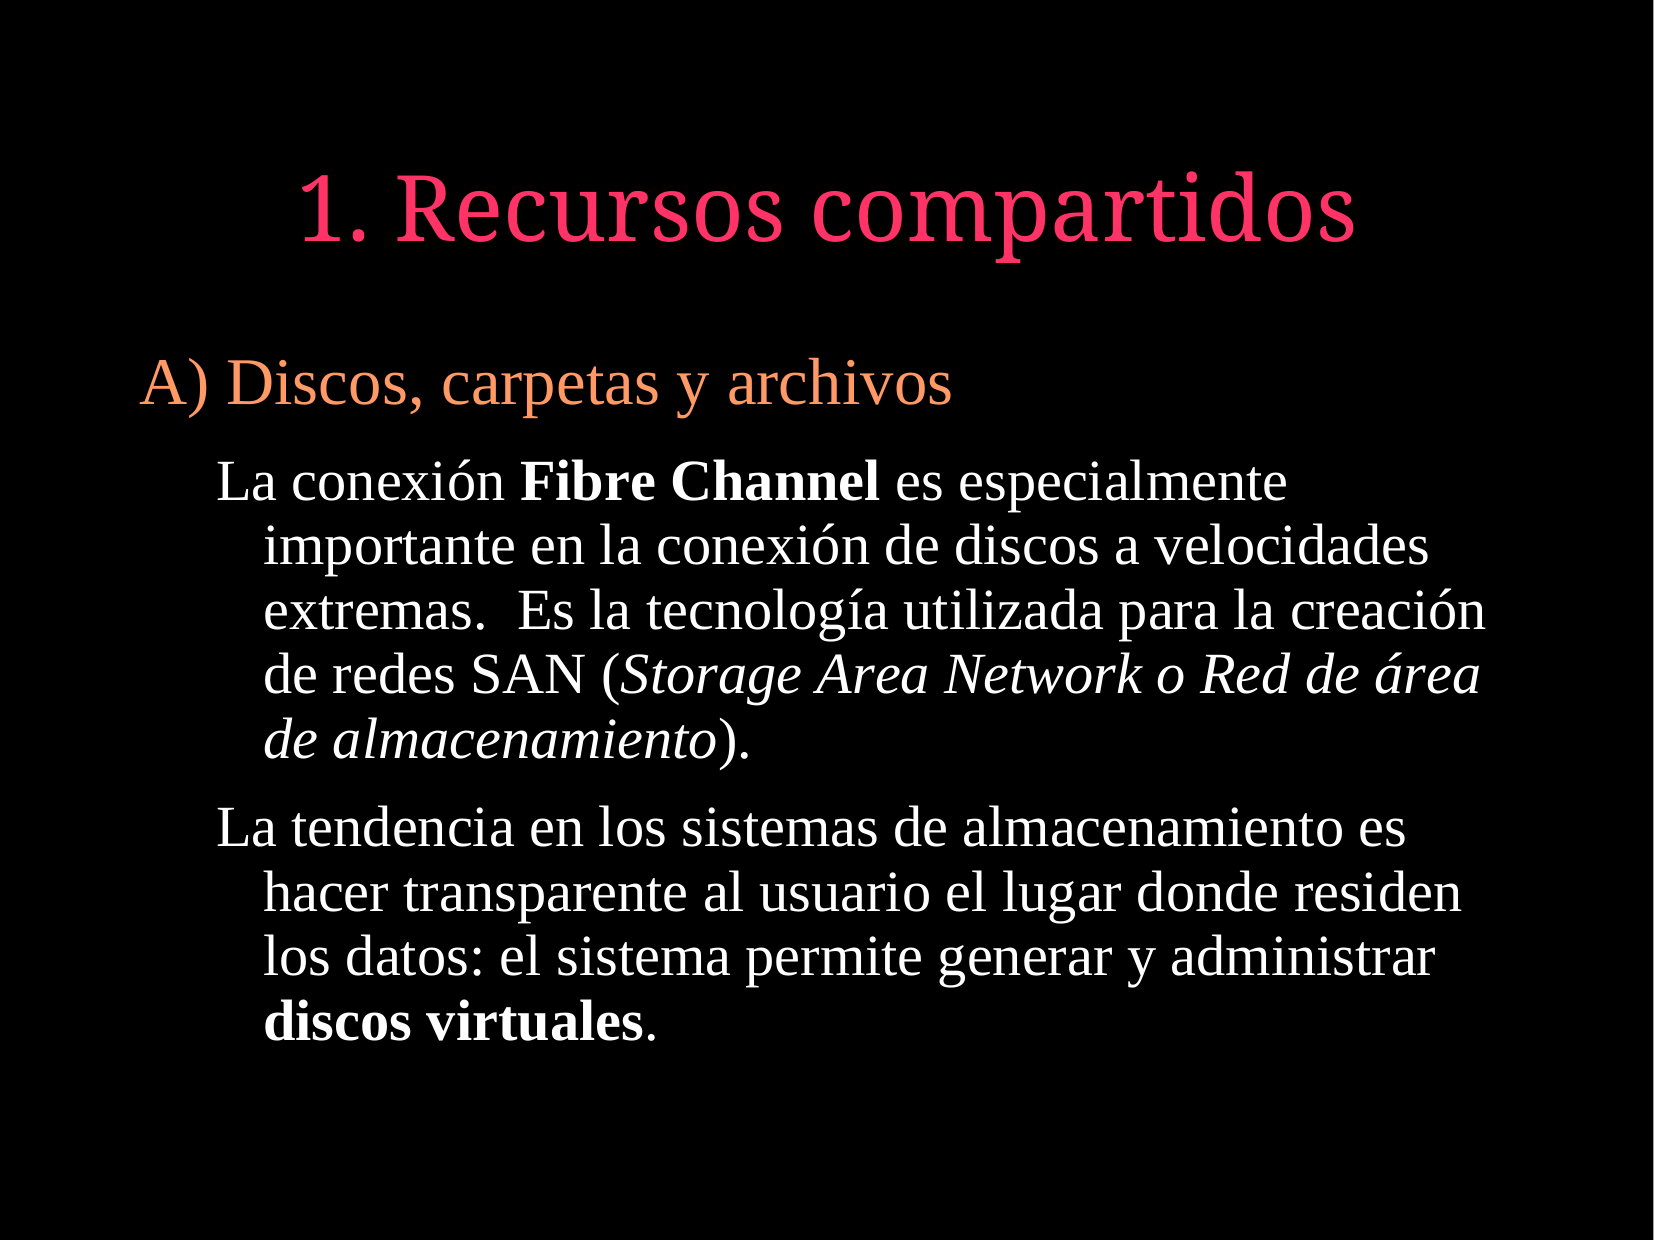

# 1. Recursos compartidos
A) Discos, carpetas y archivos
La conexión Fibre Channel es especialmente importante en la conexión de discos a velocidades extremas. Es la tecnología utilizada para la creación de redes SAN (Storage Area Network o Red de área de almacenamiento).
La tendencia en los sistemas de almacenamiento es hacer transparente al usuario el lugar donde residen los datos: el sistema permite generar y administrar discos virtuales.